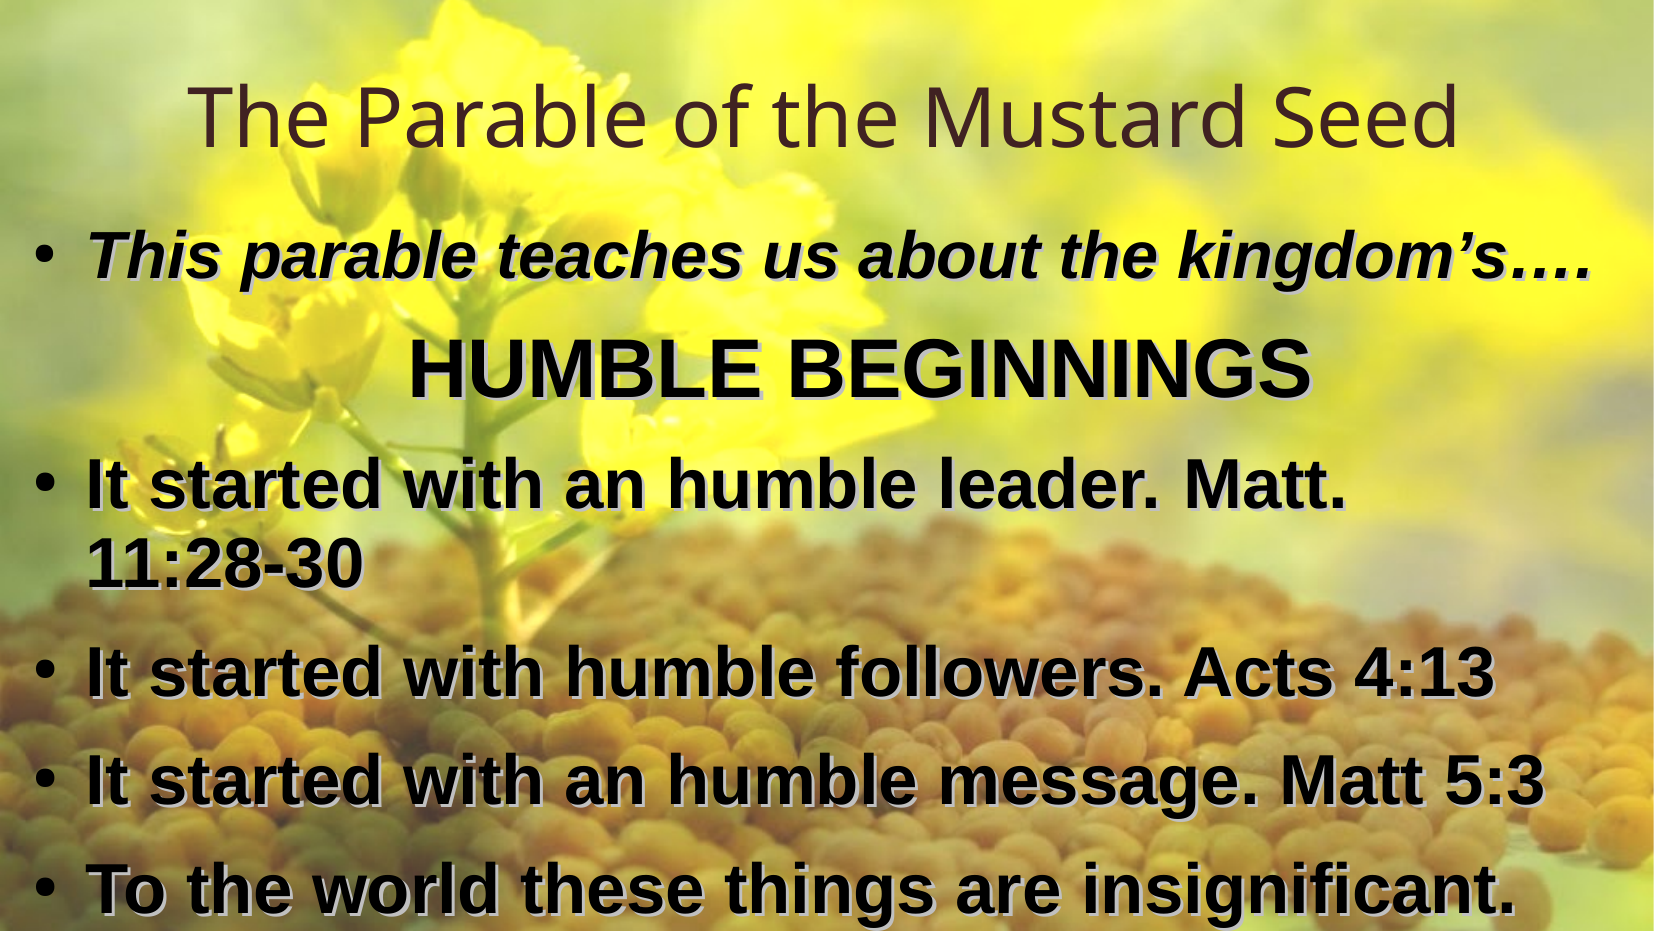

# The Parable of the Mustard Seed
This parable teaches us about the kingdom’s….
HUMBLE BEGINNINGS
It started with an humble leader. Matt. 11:28-30
It started with humble followers. Acts 4:13
It started with an humble message. Matt 5:3
To the world these things are insignificant.